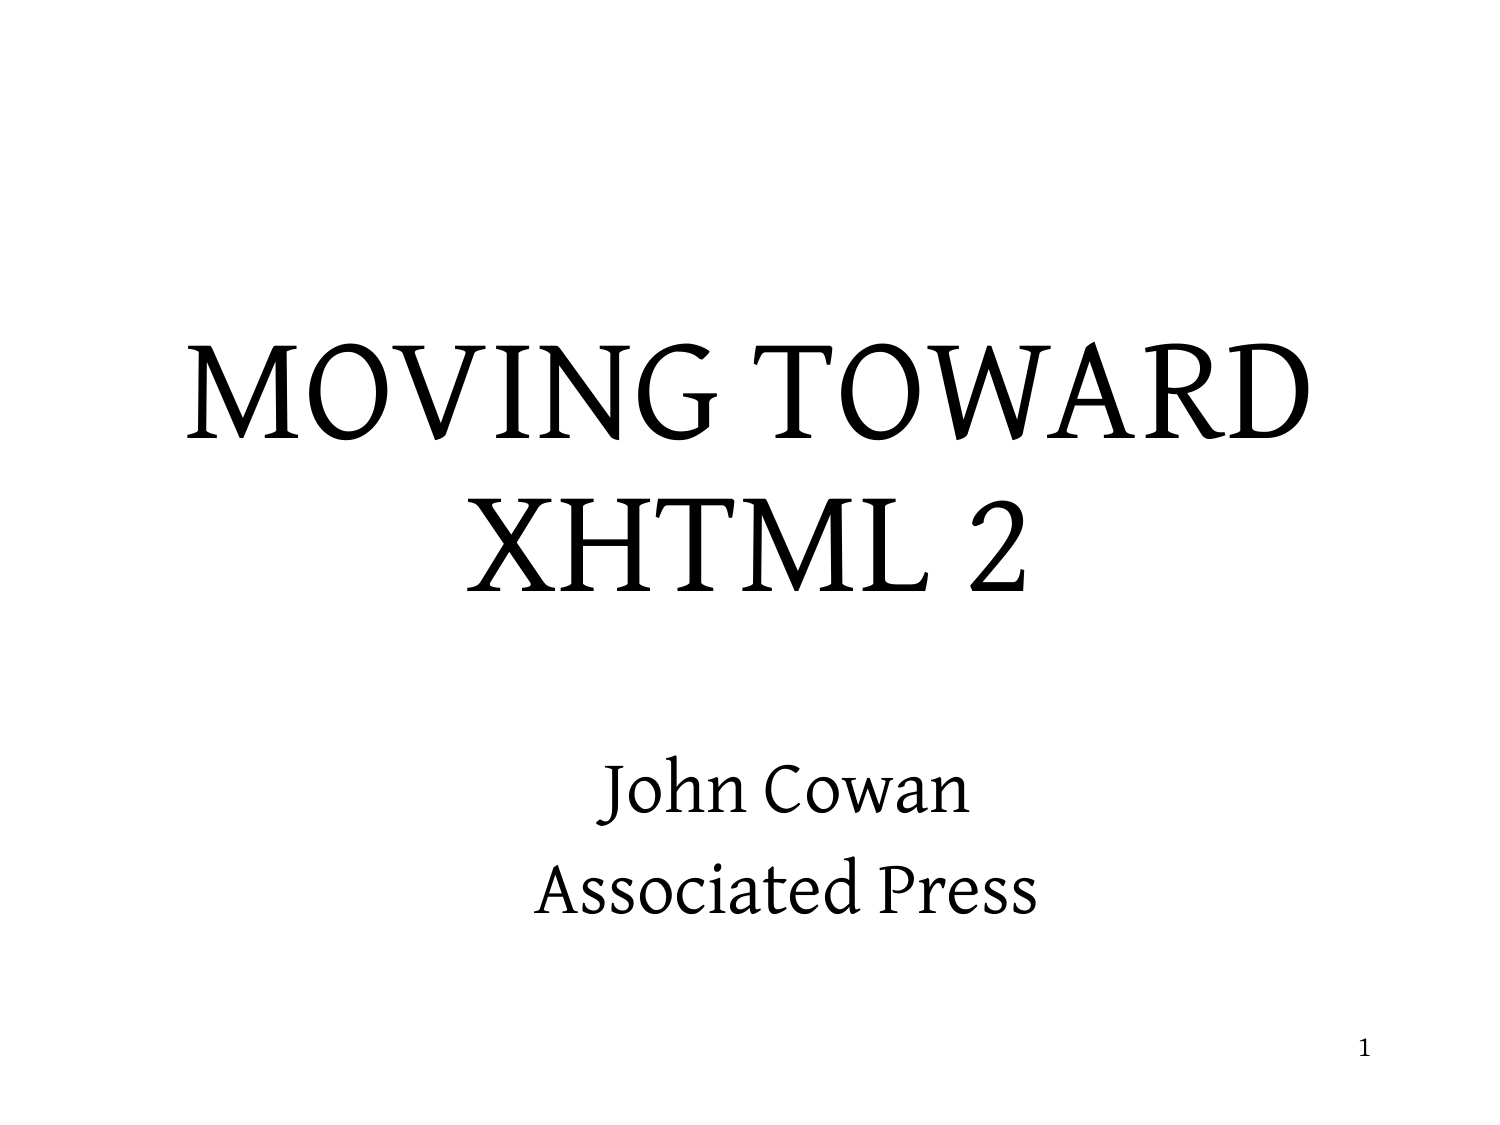

# MOVING TOWARD XHTML 2
John Cowan
Associated Press